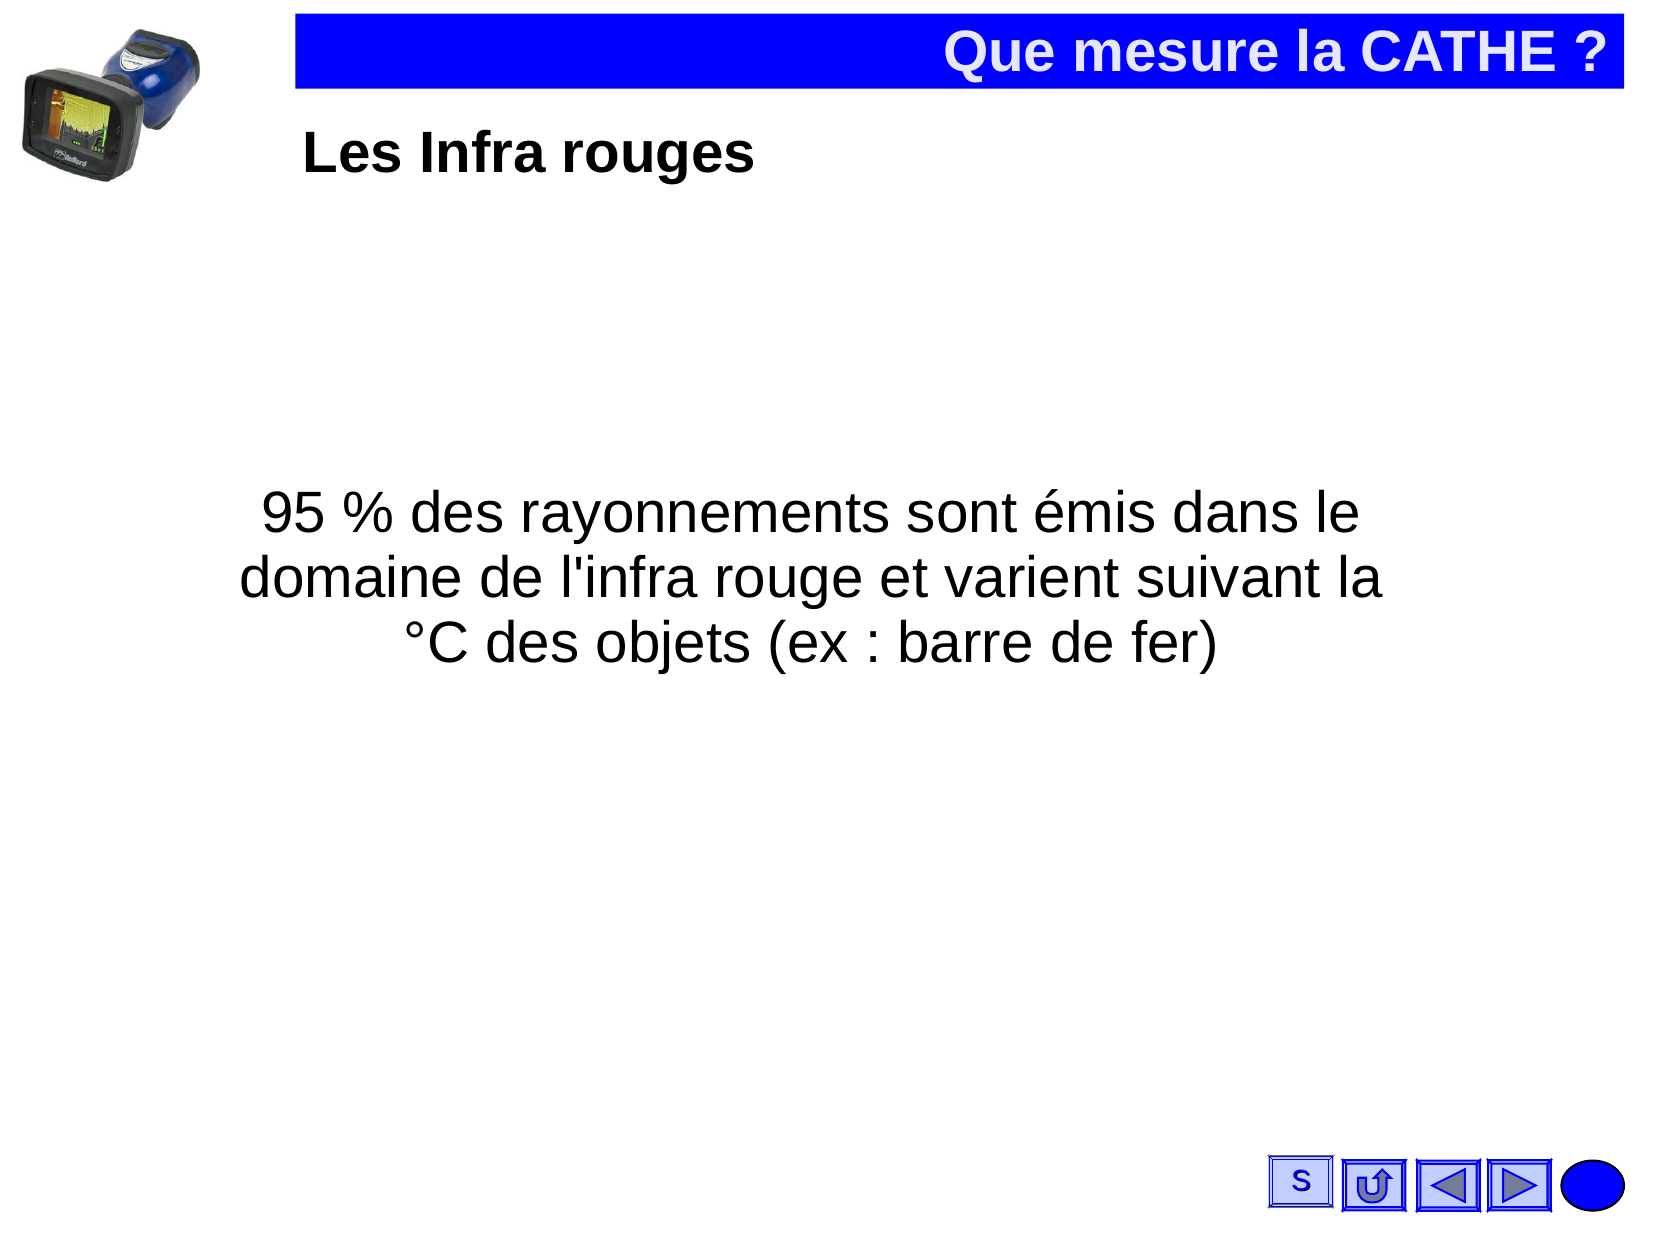

Que mesure la CATHE ?
Les Infra rouges
95 % des rayonnements sont émis dans le domaine de l'infra rouge et varient suivant la °C des objets (ex : barre de fer)